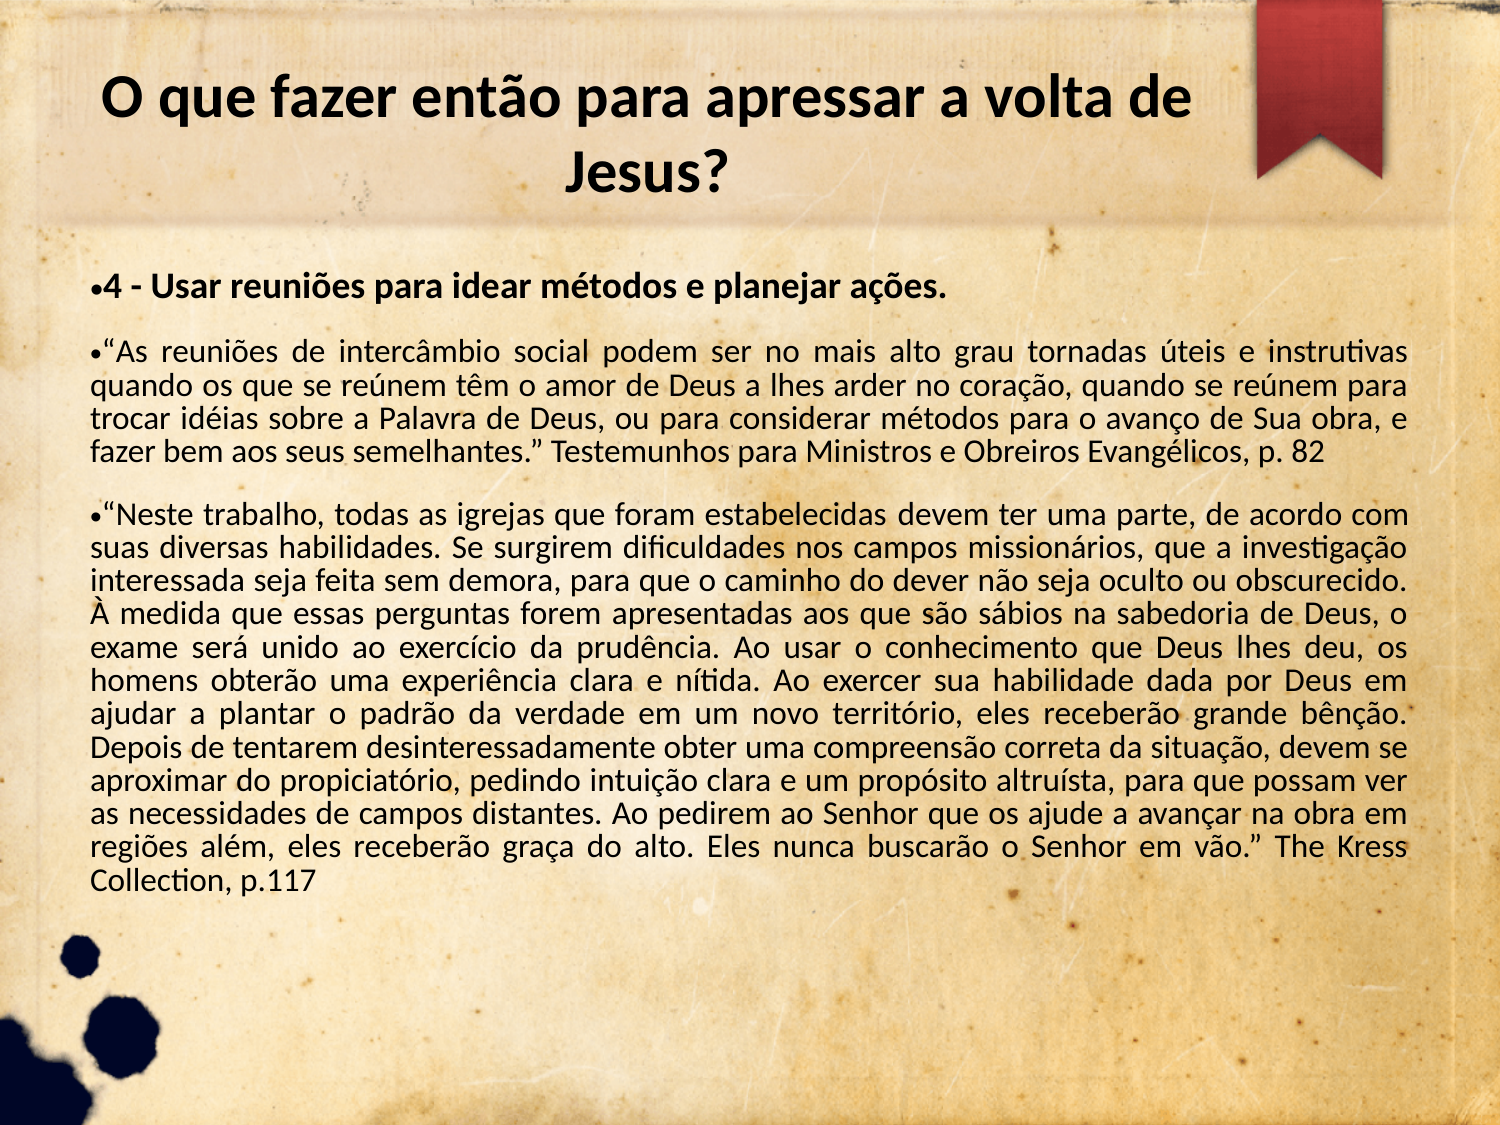

# O que fazer então para apressar a volta de Jesus?
4 - Usar reuniões para idear métodos e planejar ações.
“As reuniões de intercâmbio social podem ser no mais alto grau tornadas úteis e instrutivas quando os que se reúnem têm o amor de Deus a lhes arder no coração, quando se reúnem para trocar idéias sobre a Palavra de Deus, ou para considerar métodos para o avanço de Sua obra, e fazer bem aos seus semelhantes.” Testemunhos para Ministros e Obreiros Evangélicos, p. 82
“Neste trabalho, todas as igrejas que foram estabelecidas devem ter uma parte, de acordo com suas diversas habilidades. Se surgirem dificuldades nos campos missionários, que a investigação interessada seja feita sem demora, para que o caminho do dever não seja oculto ou obscurecido. À medida que essas perguntas forem apresentadas aos que são sábios na sabedoria de Deus, o exame será unido ao exercício da prudência. Ao usar o conhecimento que Deus lhes deu, os homens obterão uma experiência clara e nítida. Ao exercer sua habilidade dada por Deus em ajudar a plantar o padrão da verdade em um novo território, eles receberão grande bênção. Depois de tentarem desinteressadamente obter uma compreensão correta da situação, devem se aproximar do propiciatório, pedindo intuição clara e um propósito altruísta, para que possam ver as necessidades de campos distantes. Ao pedirem ao Senhor que os ajude a avançar na obra em regiões além, eles receberão graça do alto. Eles nunca buscarão o Senhor em vão.” The Kress Collection, p.117